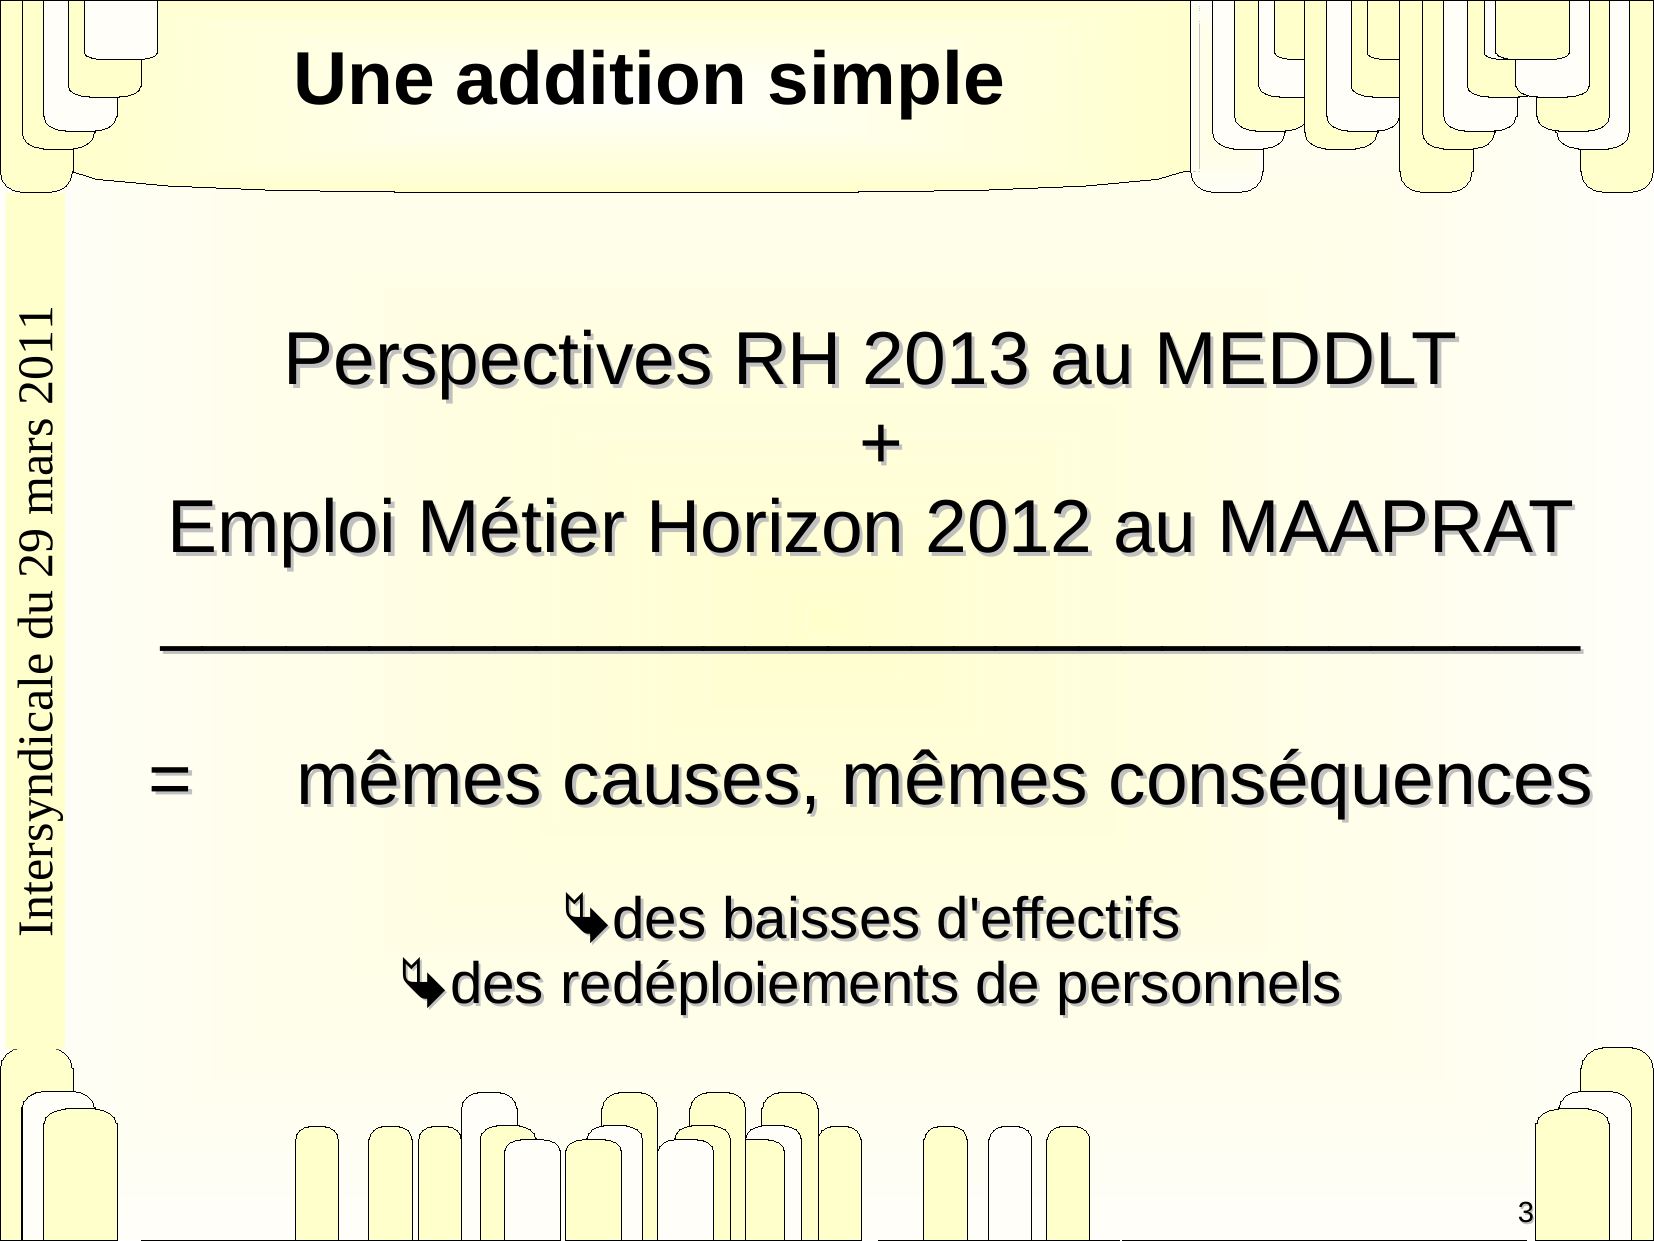

Une addition simple
# Perspectives RH 2013 au MEDDLT + Emploi Métier Horizon 2012 au MAAPRAT __________________________________ = mêmes causes, mêmes conséquences des baisses d'effectifs des redéploiements de personnels